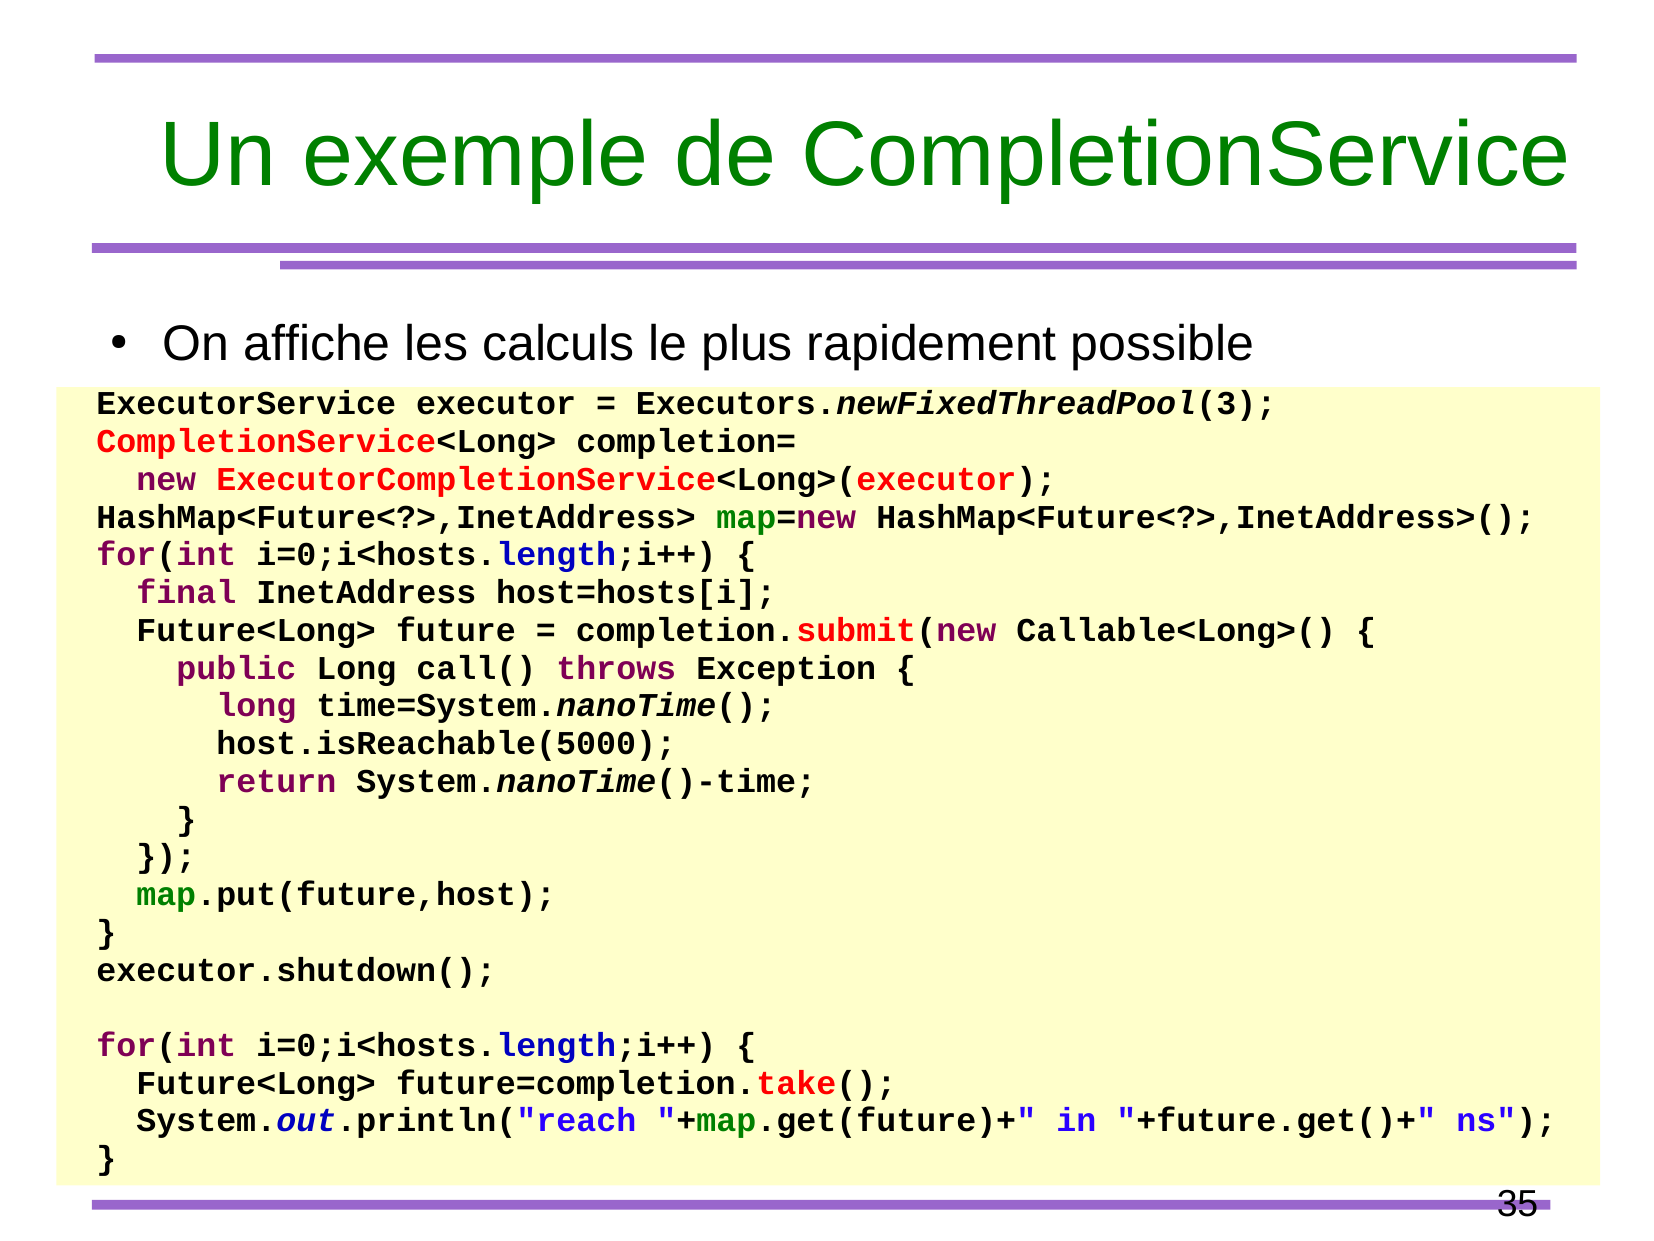

# Un exemple de CompletionService
On affiche les calculs le plus rapidement possible
 ExecutorService executor = Executors.newFixedThreadPool(3);
 CompletionService<Long> completion=
 new ExecutorCompletionService<Long>(executor);
 HashMap<Future<?>,InetAddress> map=new HashMap<Future<?>,InetAddress>();
 for(int i=0;i<hosts.length;i++) {
 final InetAddress host=hosts[i];
 Future<Long> future = completion.submit(new Callable<Long>() {
 public Long call() throws Exception {
 long time=System.nanoTime();
 host.isReachable(5000);
 return System.nanoTime()-time;
 }
 });
 map.put(future,host);
 }
 executor.shutdown();
 for(int i=0;i<hosts.length;i++) {
 Future<Long> future=completion.take();
 System.out.println("reach "+map.get(future)+" in "+future.get()+" ns");
 }